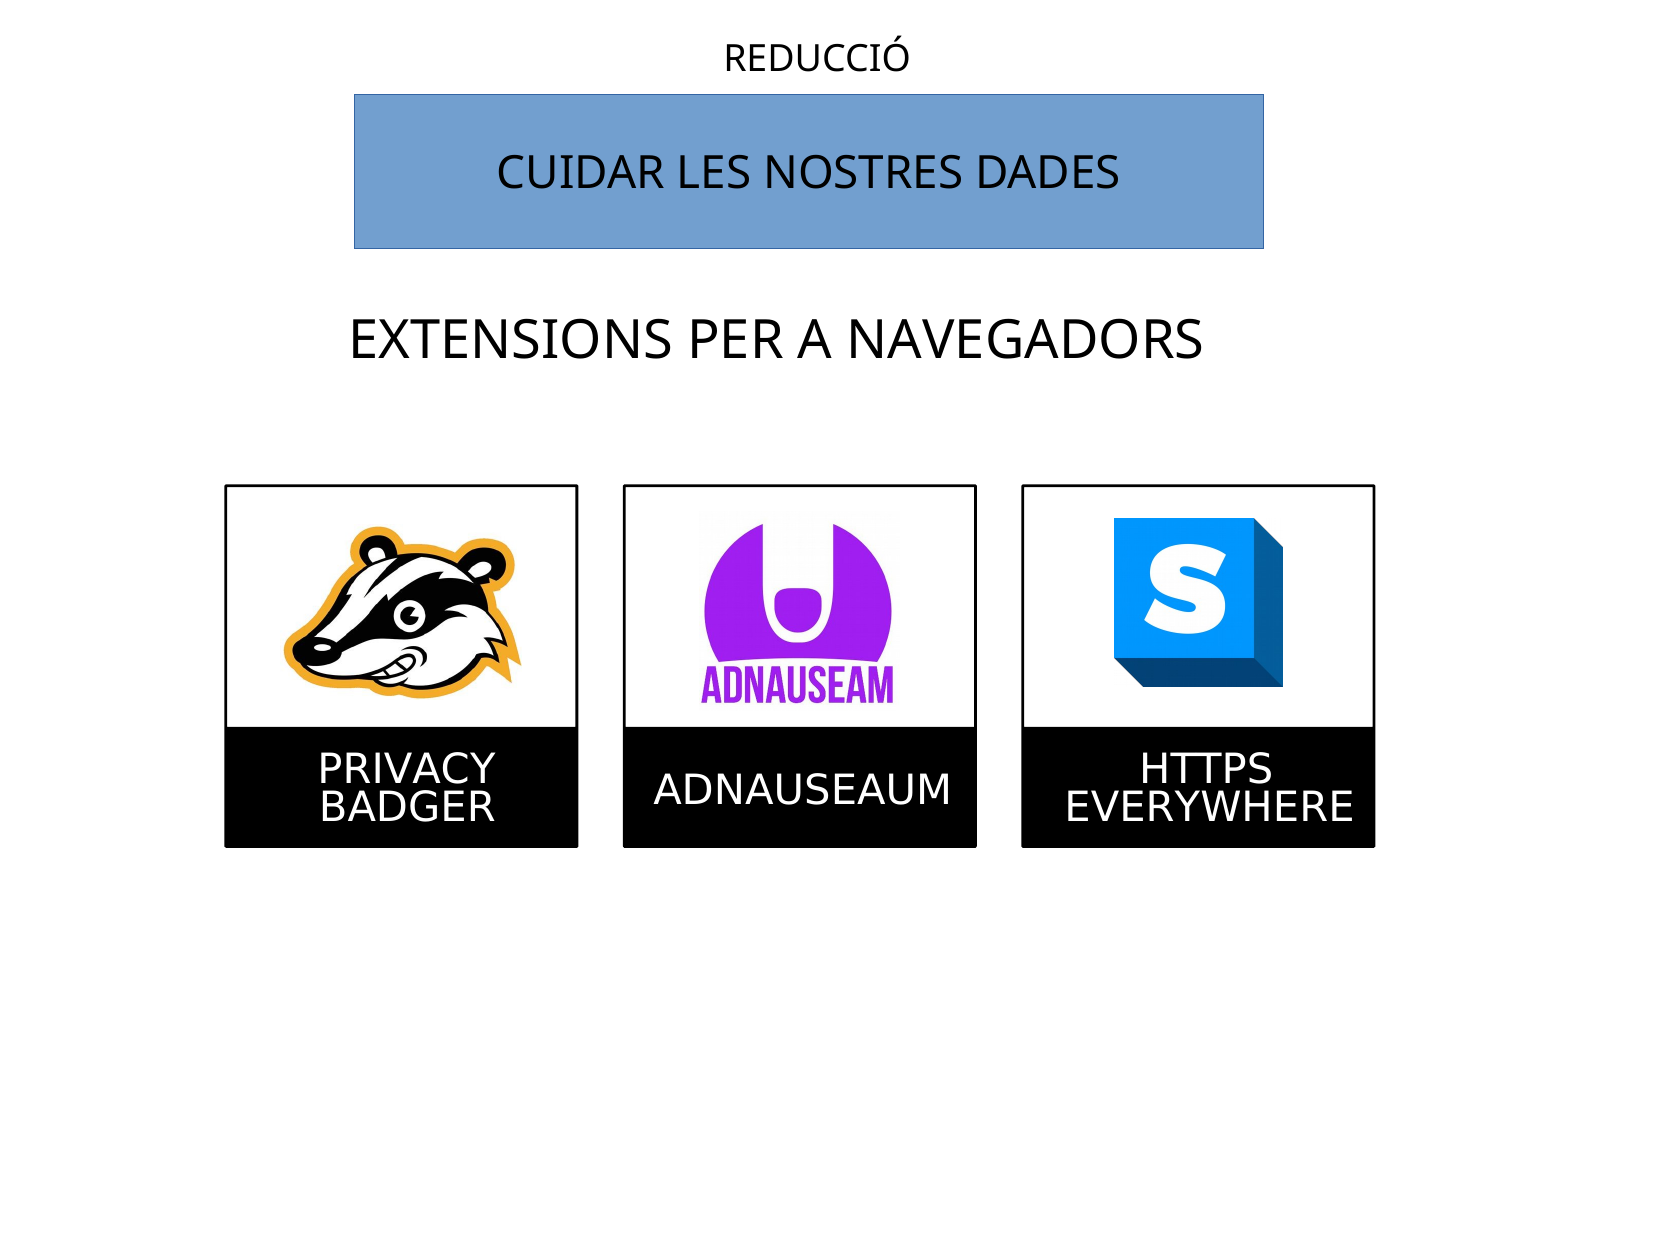

REDUCCIÓ
CUIDAR LES NOSTRES DADES
EXTENSIONS PER A NAVEGADORS
HTTPS
PRIVACY
ADNAUSEAUM
EVERYWHERE
BADGER